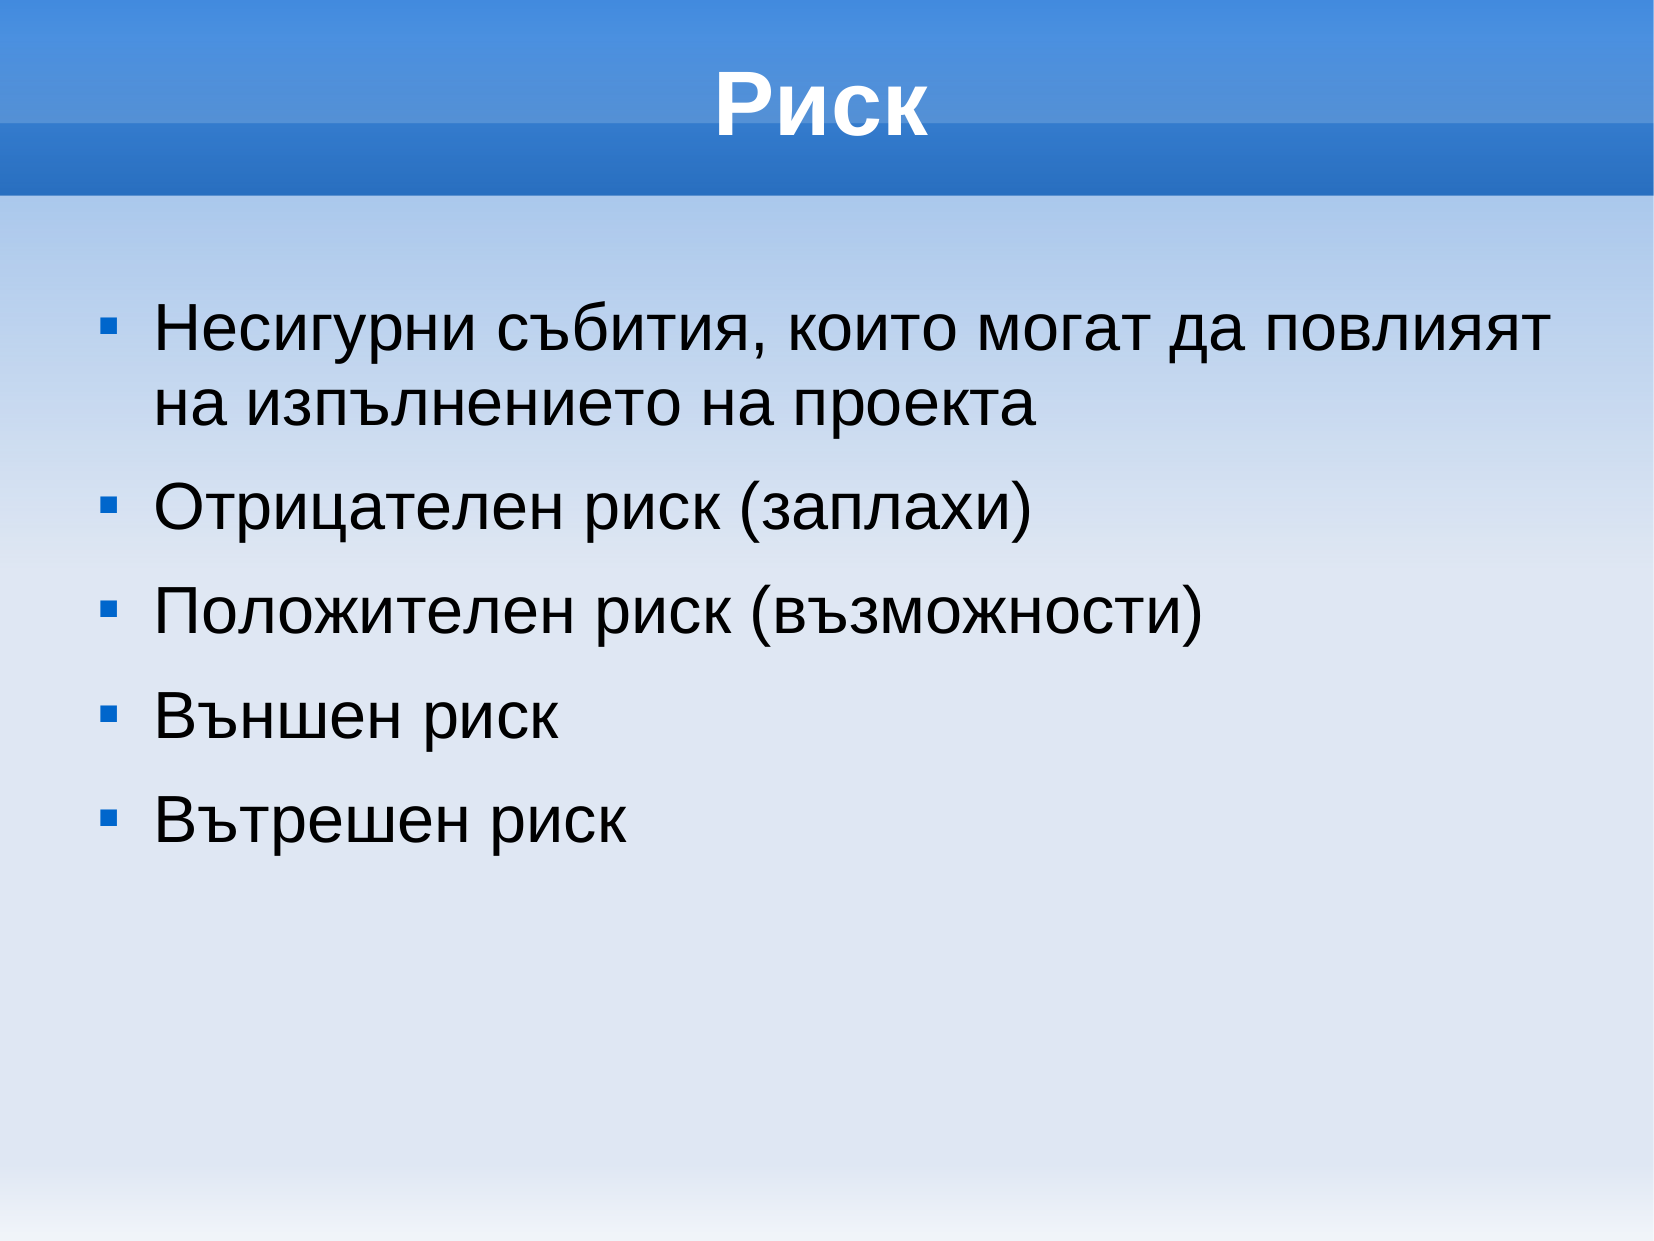

# Риск
Несигурни събития, които могат да повлияят на изпълнението на проекта
Отрицателен риск (заплахи)
Положителен риск (възможности)
Външен риск
Вътрешен риск